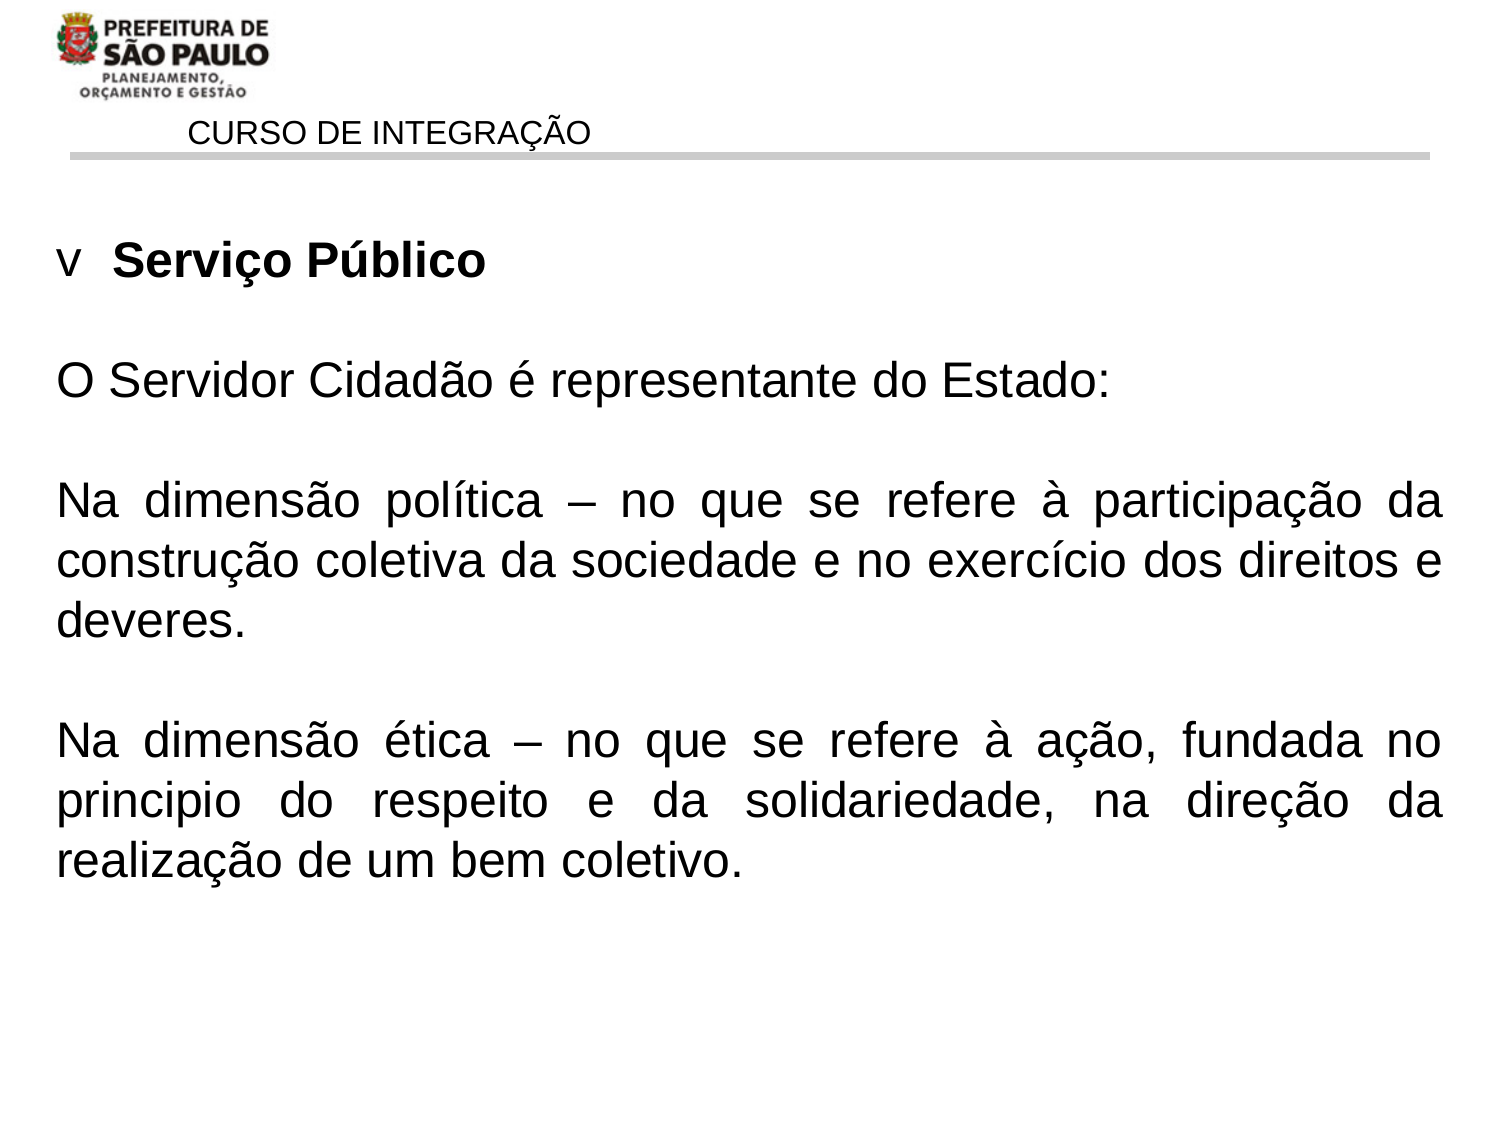

Serviço Público
O Servidor Cidadão é representante do Estado:
Na dimensão política – no que se refere à participação da construção coletiva da sociedade e no exercício dos direitos e deveres.
Na dimensão ética – no que se refere à ação, fundada no principio do respeito e da solidariedade, na direção da realização de um bem coletivo.